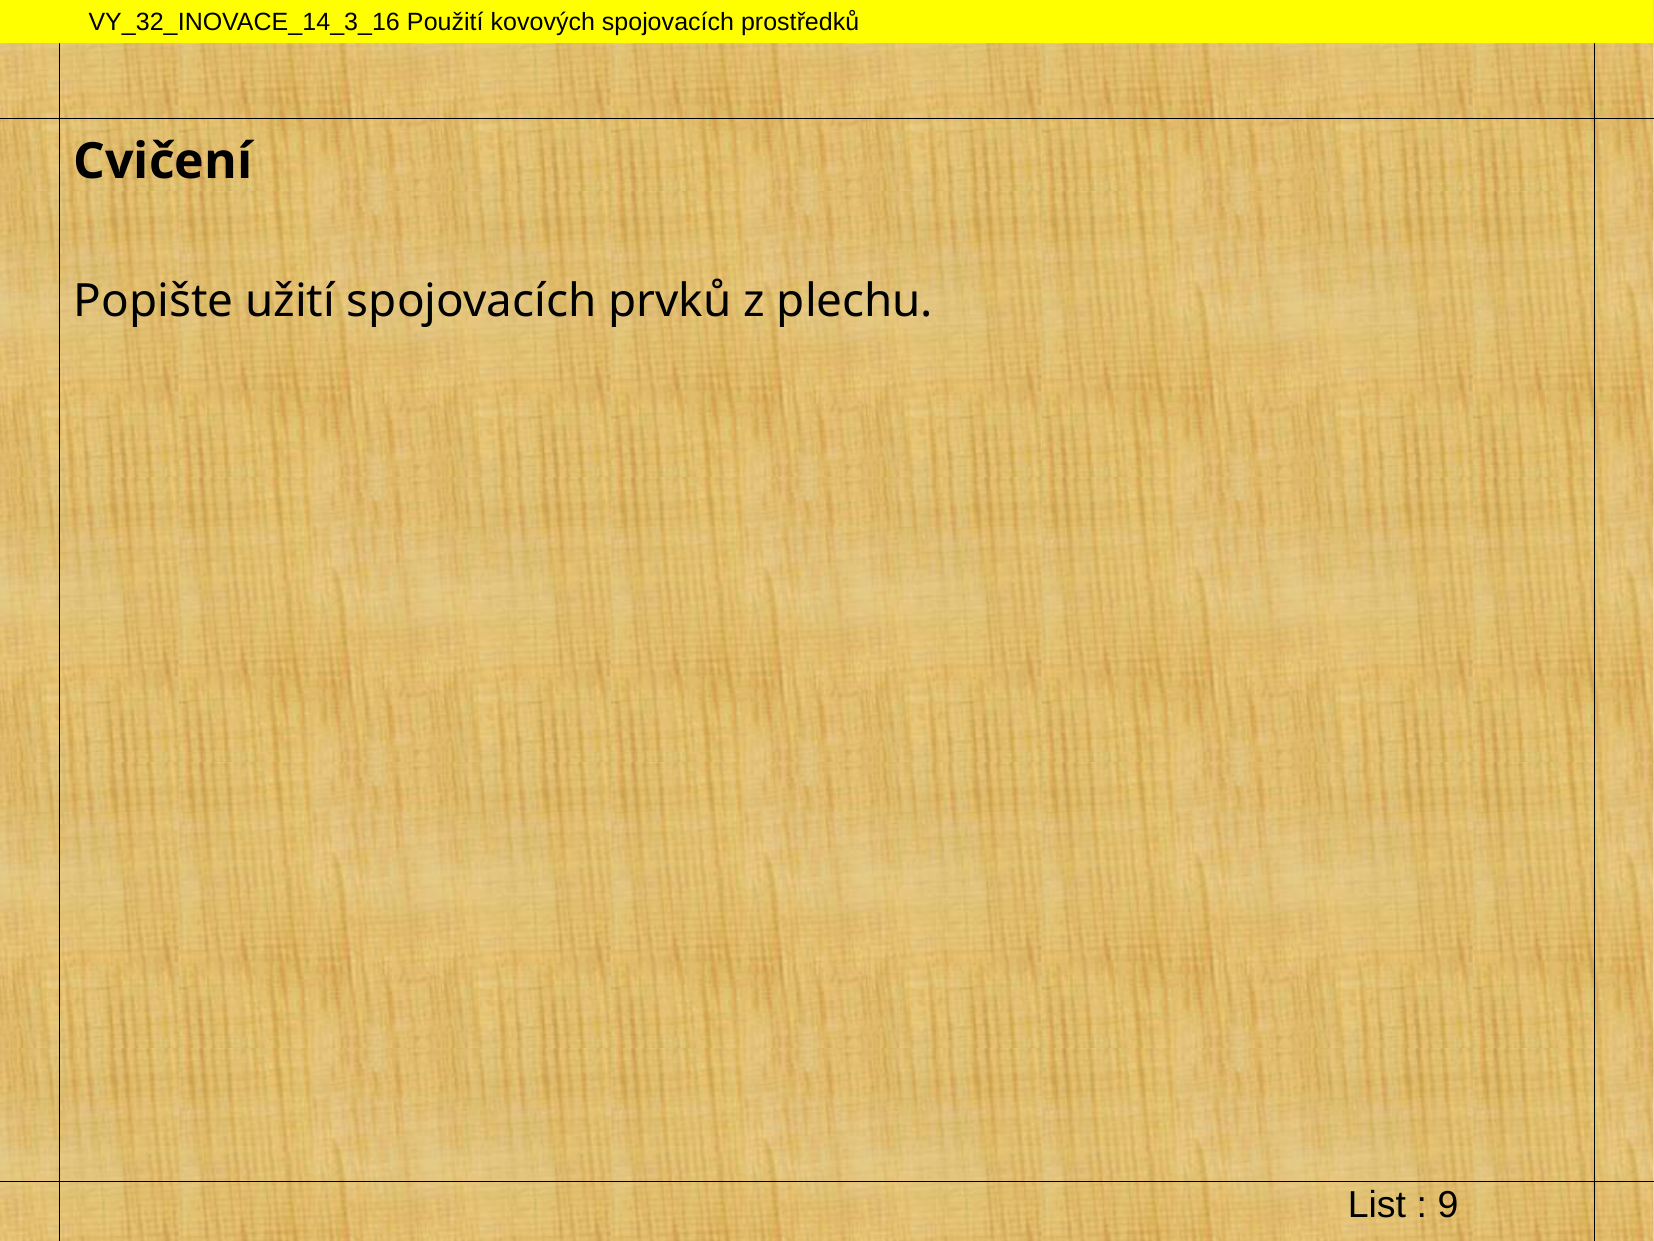

VY_32_INOVACE_14_3_16 Použití kovových spojovacích prostředků
Cvičení
Popište užití spojovacích prvků z plechu.
List :